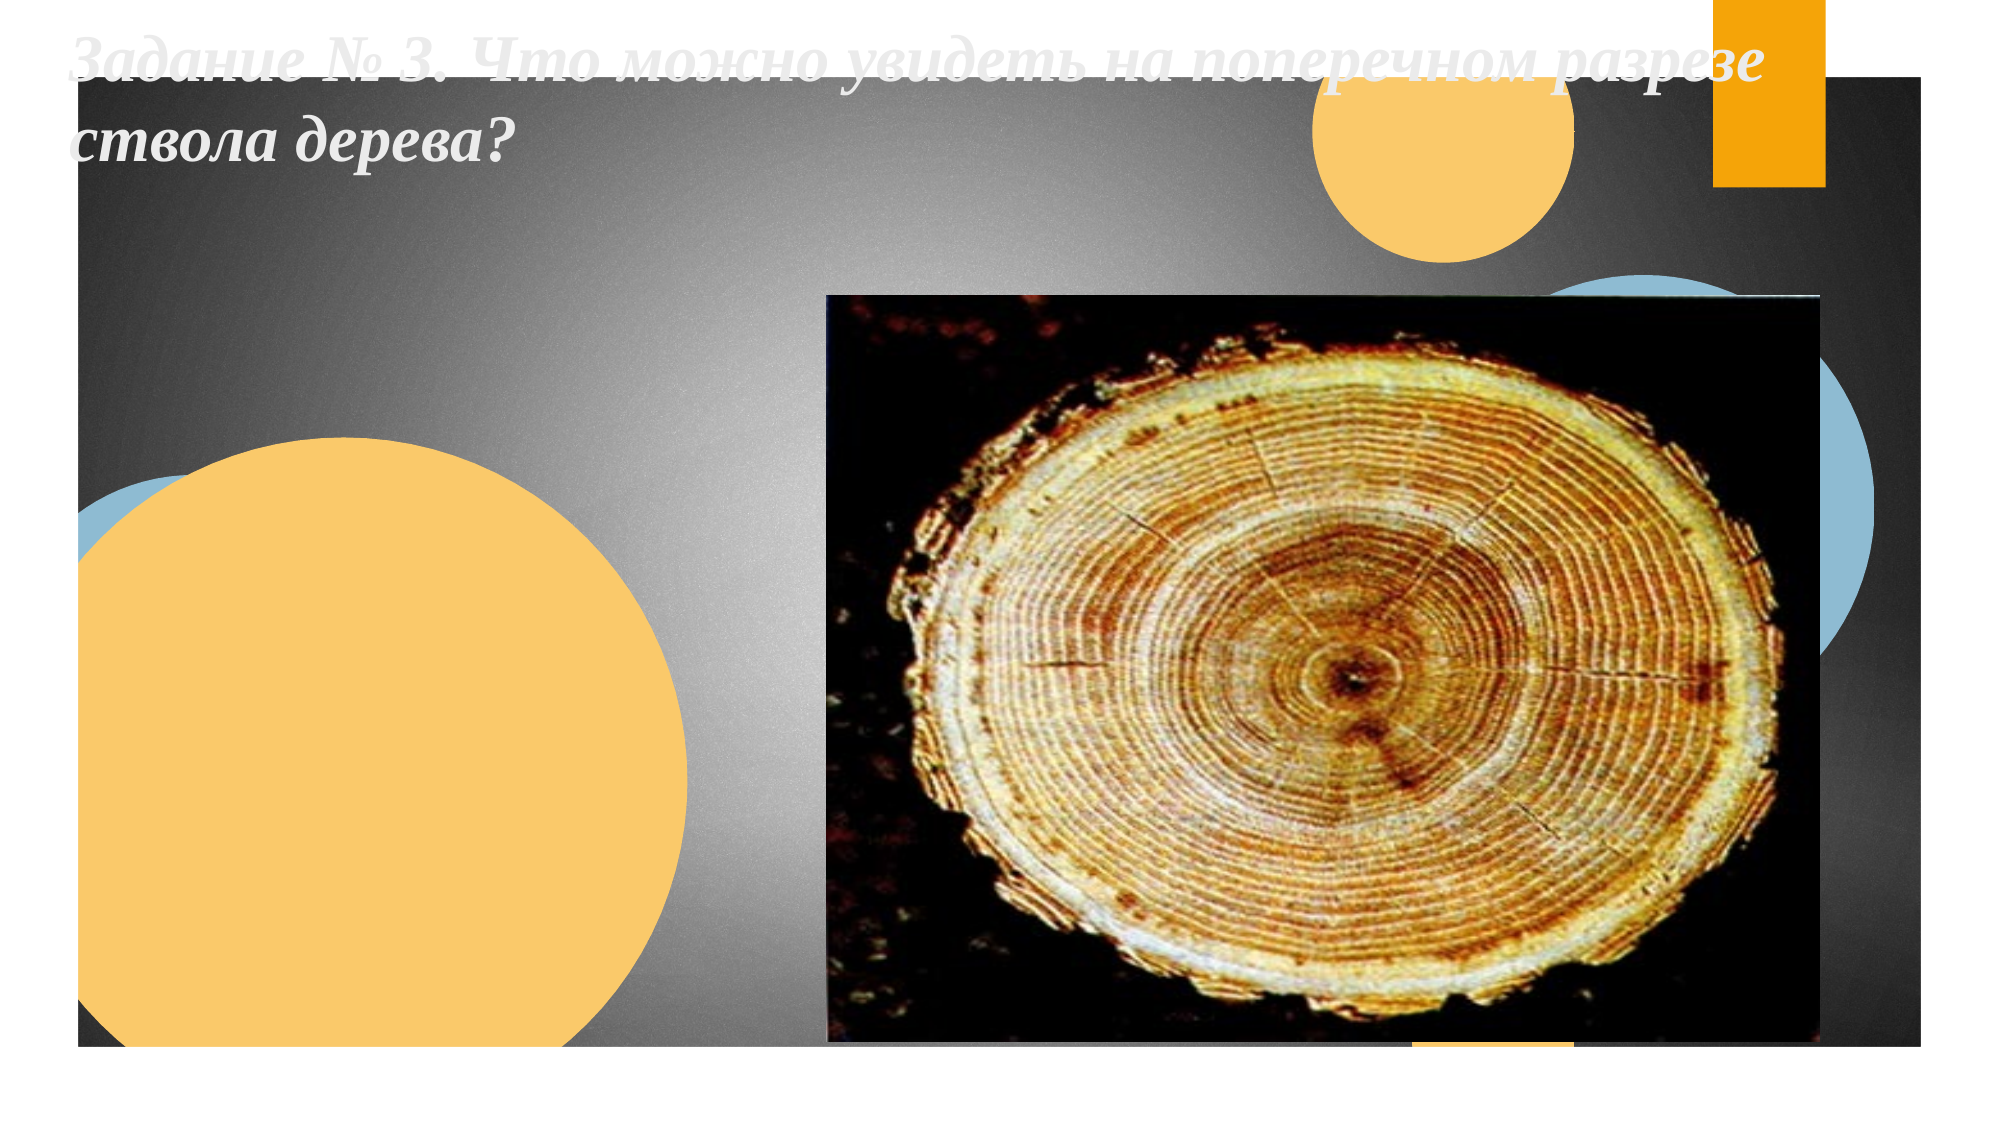

# Задание № 3. Что можно увидеть на поперечном разрезе ствола дерева?